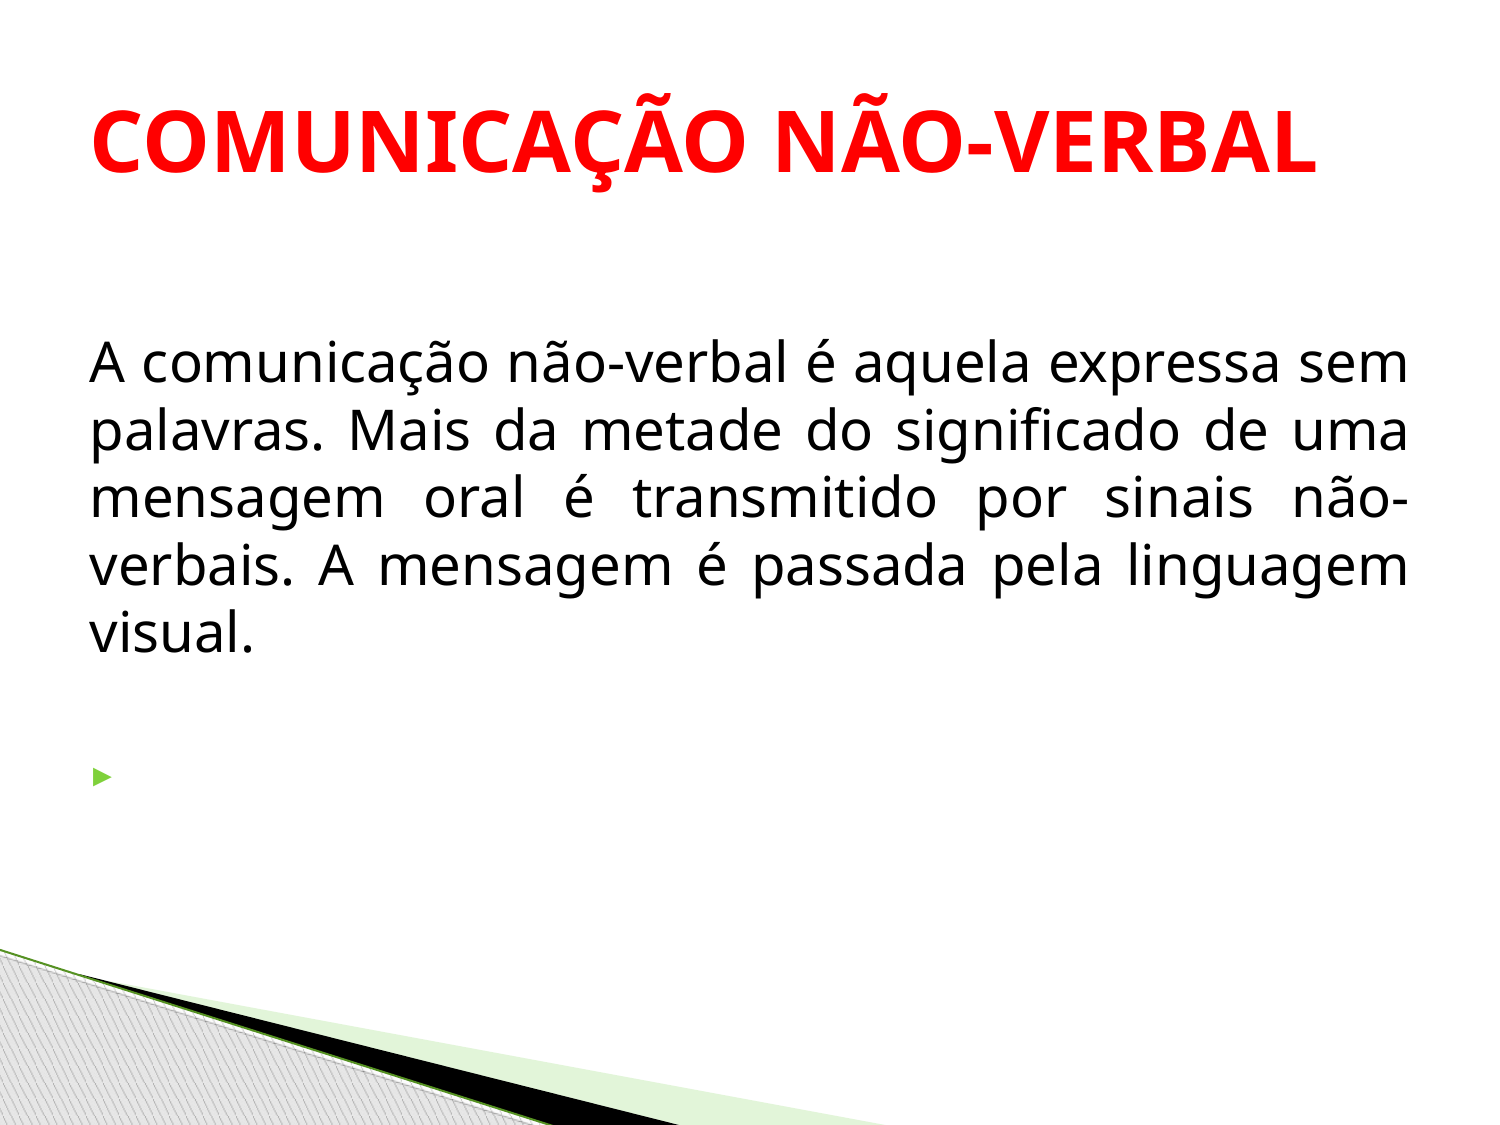

COMUNICAÇÃO NÃO-VERBAL
# A comunicação não-verbal é aquela expressa sem palavras. Mais da metade do significado de uma mensagem oral é transmitido por sinais não-verbais. A mensagem é passada pela linguagem visual.